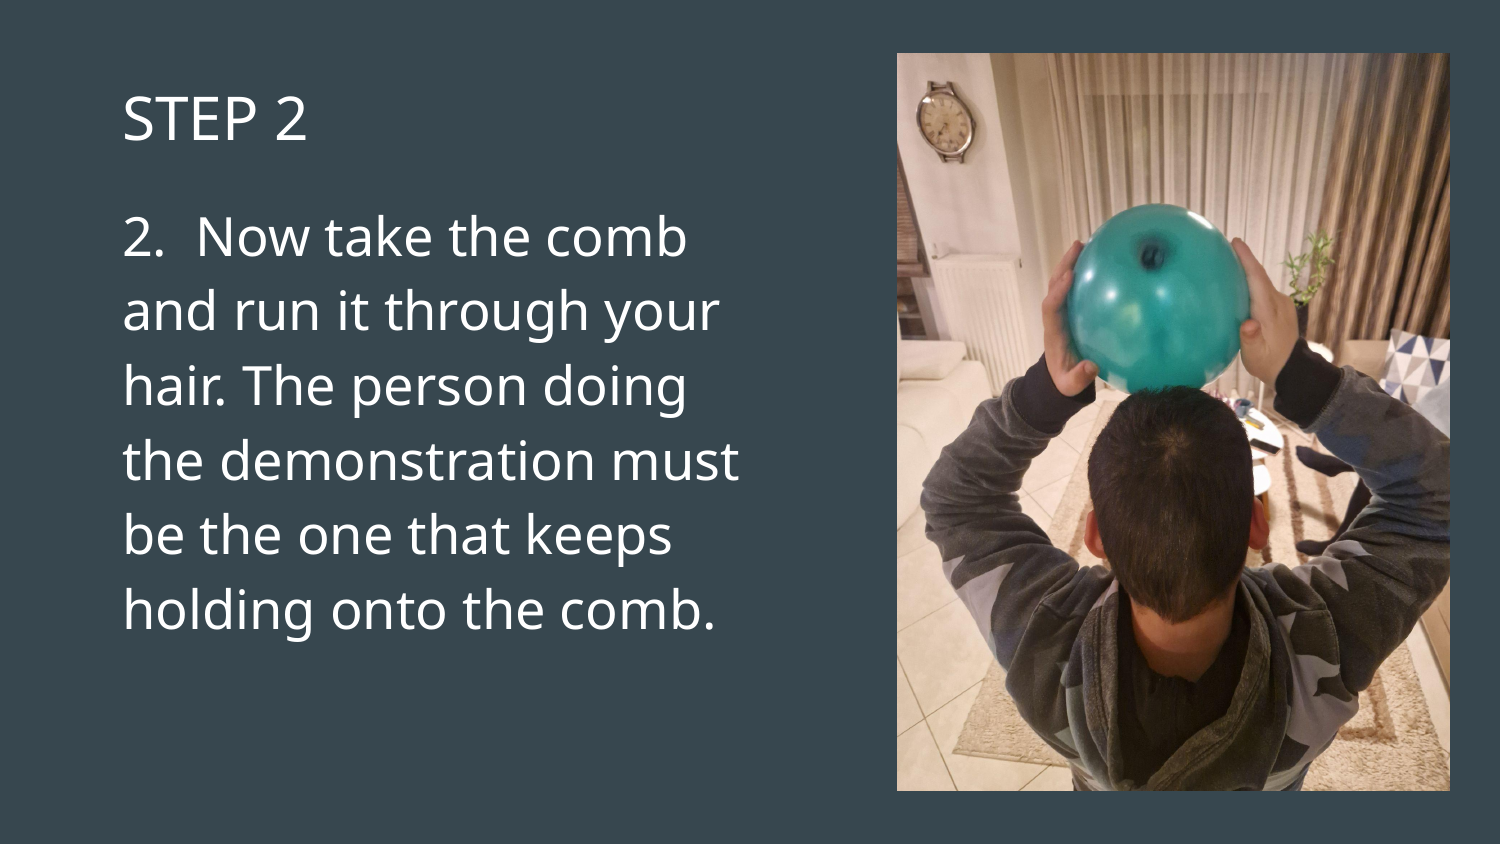

STEP 2
2. Now take the comb and run it through your hair. The person doing the demonstration must be the one that keeps holding onto the comb.